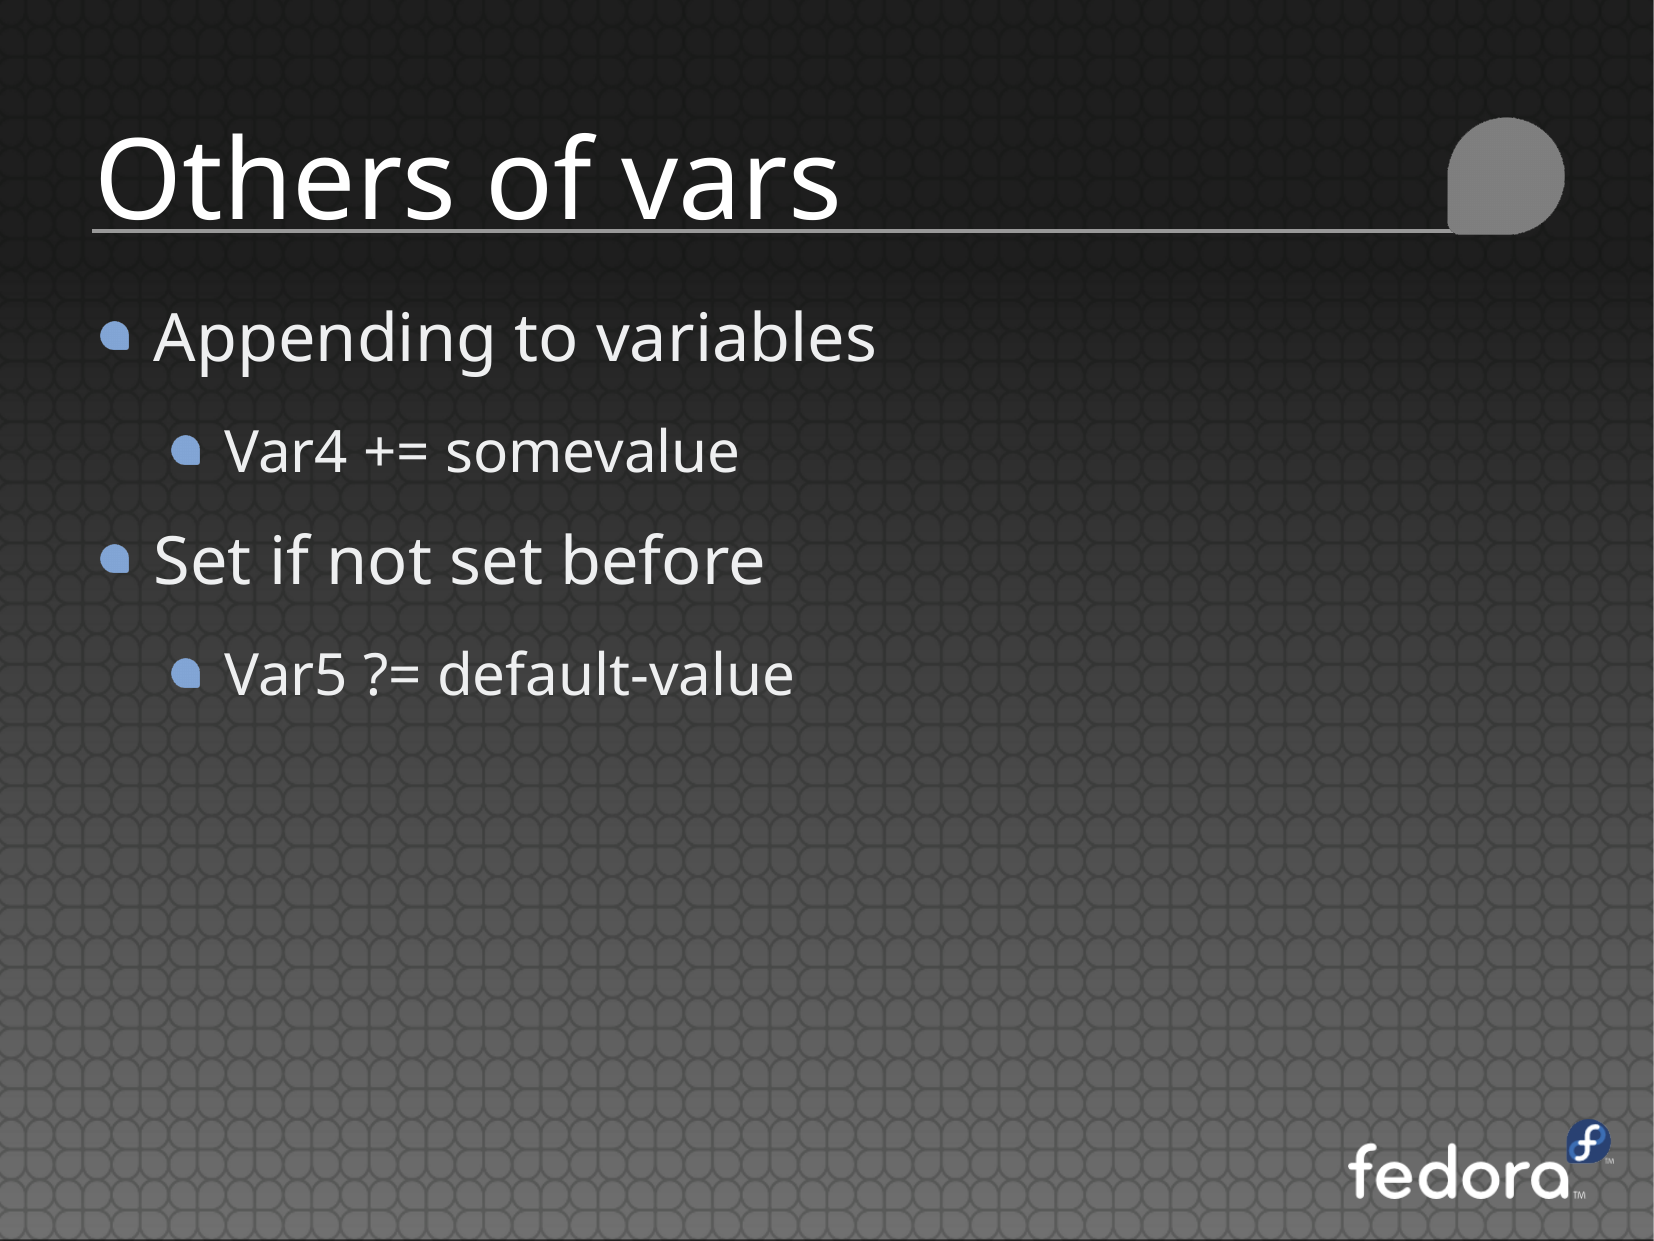

Others of vars
# Appending to variables
Var4 += somevalue
Set if not set before
Var5 ?= default-value